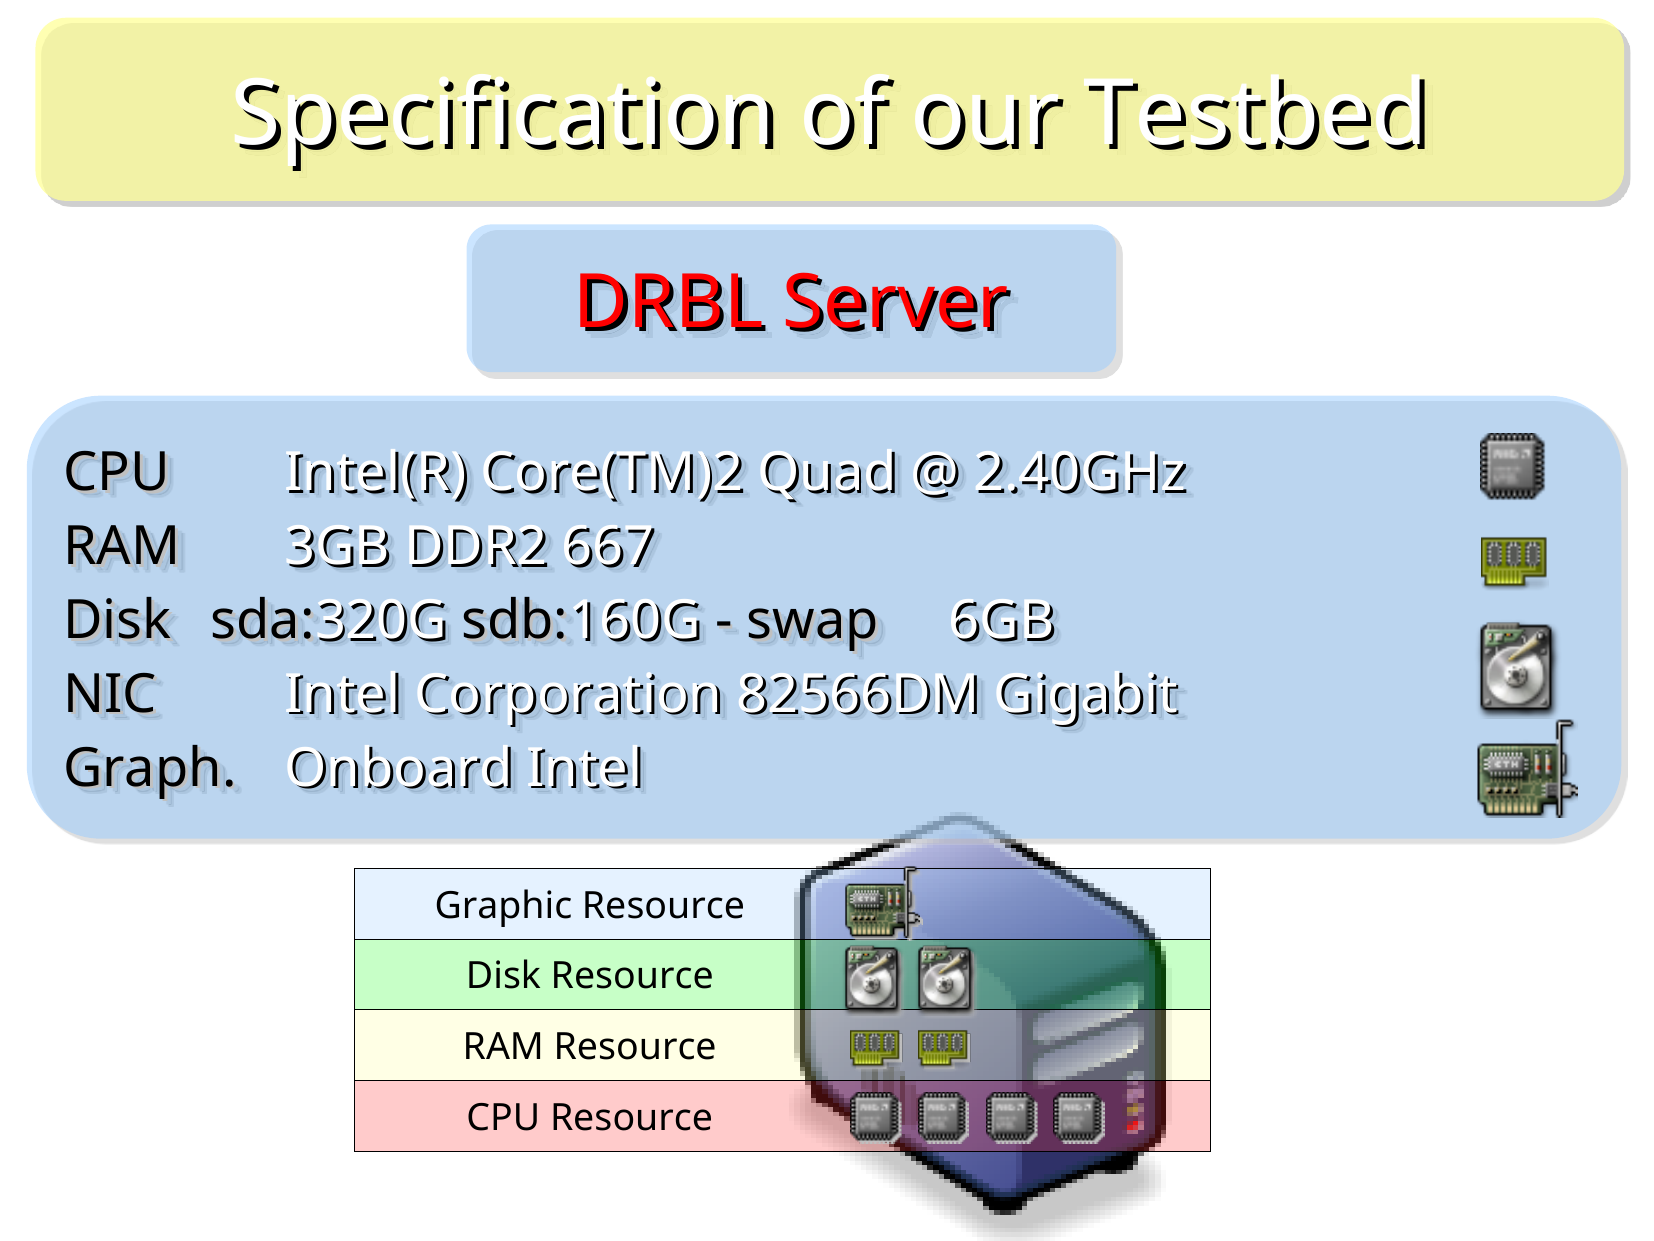

Specification of our Testbed
DRBL Server
CPU 		Intel(R) Core(TM)2 Quad @ 2.40GHz
RAM		3GB DDR2 667
Disk 	sda:320G sdb:160G - swap	6GB
NIC 		Intel Corporation 82566DM Gigabit
Graph.	Onboard Intel
Graphic Resource
Disk Resource
RAM Resource
CPU Resource